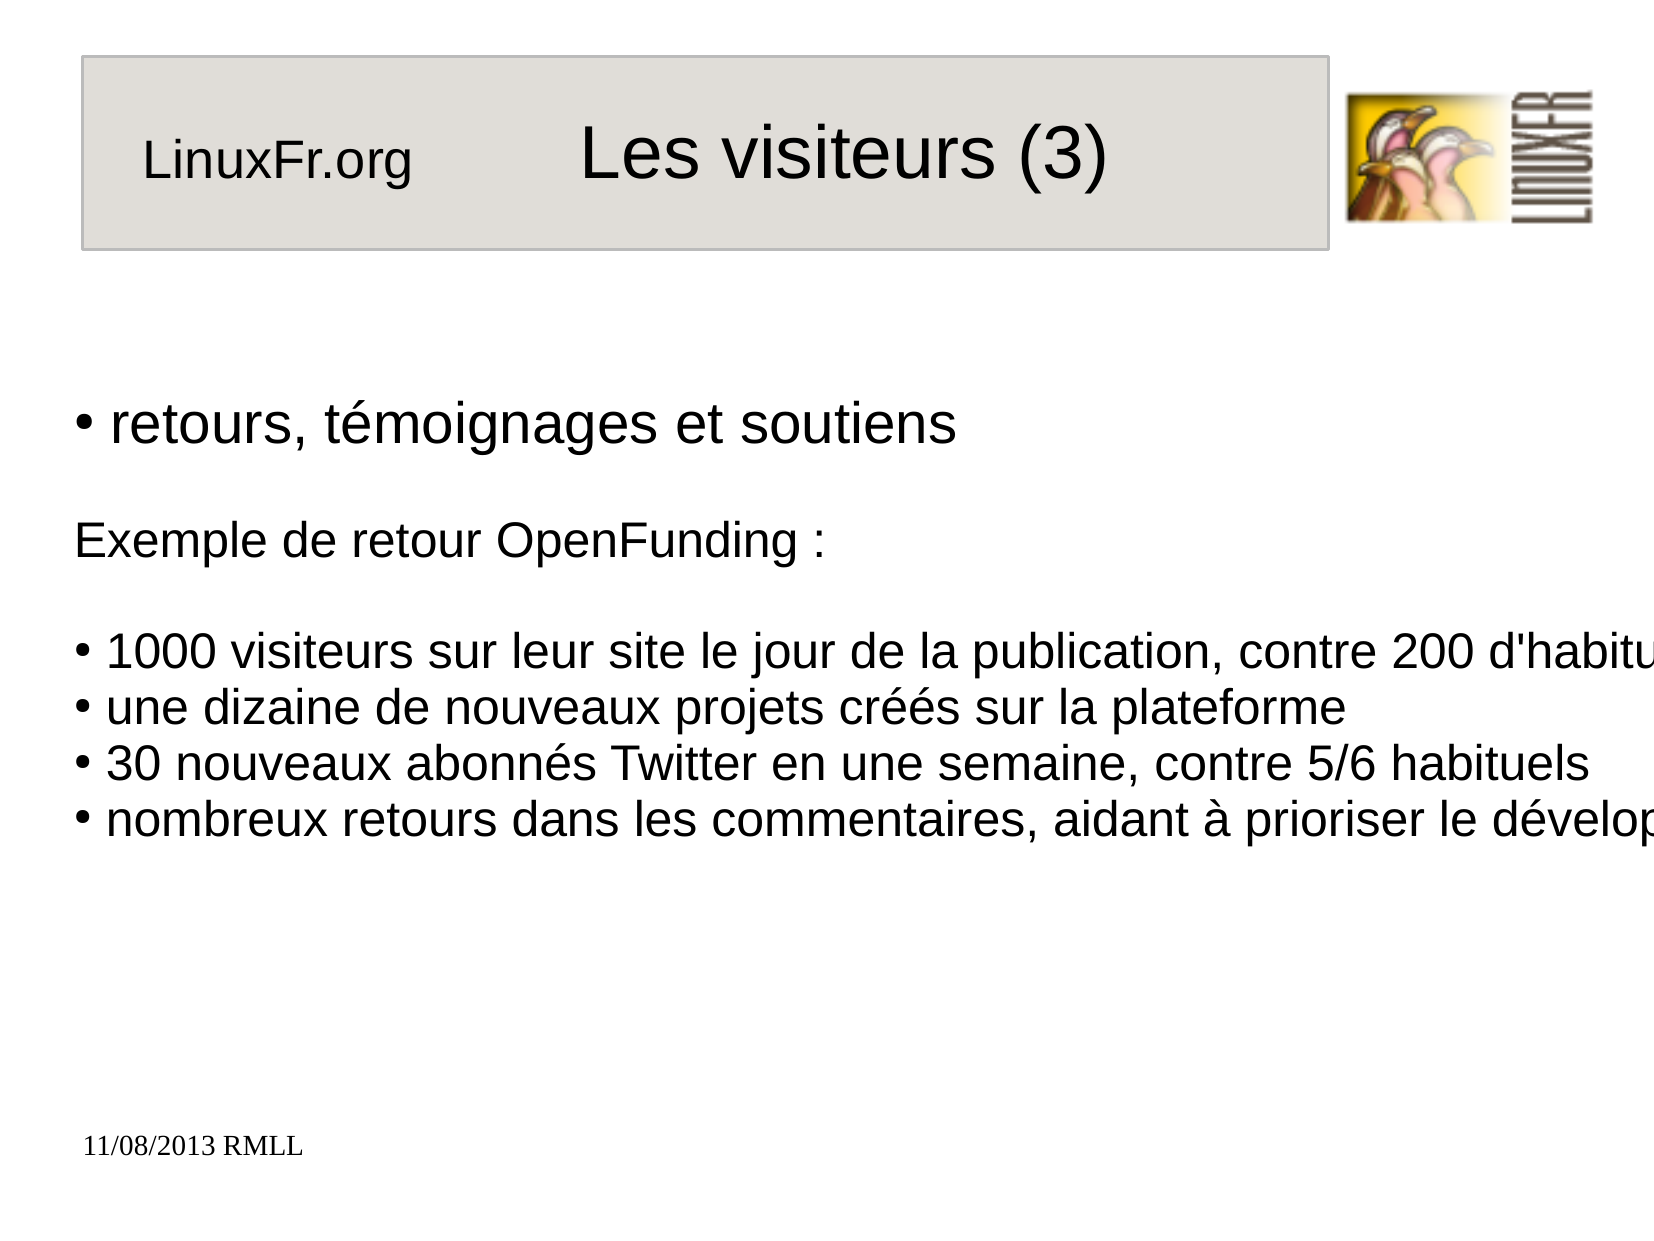

# LinuxFr.org Les visiteurs (3)
 retours, témoignages et soutiens
Exemple de retour OpenFunding :
 1000 visiteurs sur leur site le jour de la publication, contre 200 d'habitude
 une dizaine de nouveaux projets créés sur la plateforme
 30 nouveaux abonnés Twitter en une semaine, contre 5/6 habituels
 nombreux retours dans les commentaires, aidant à prioriser le développement